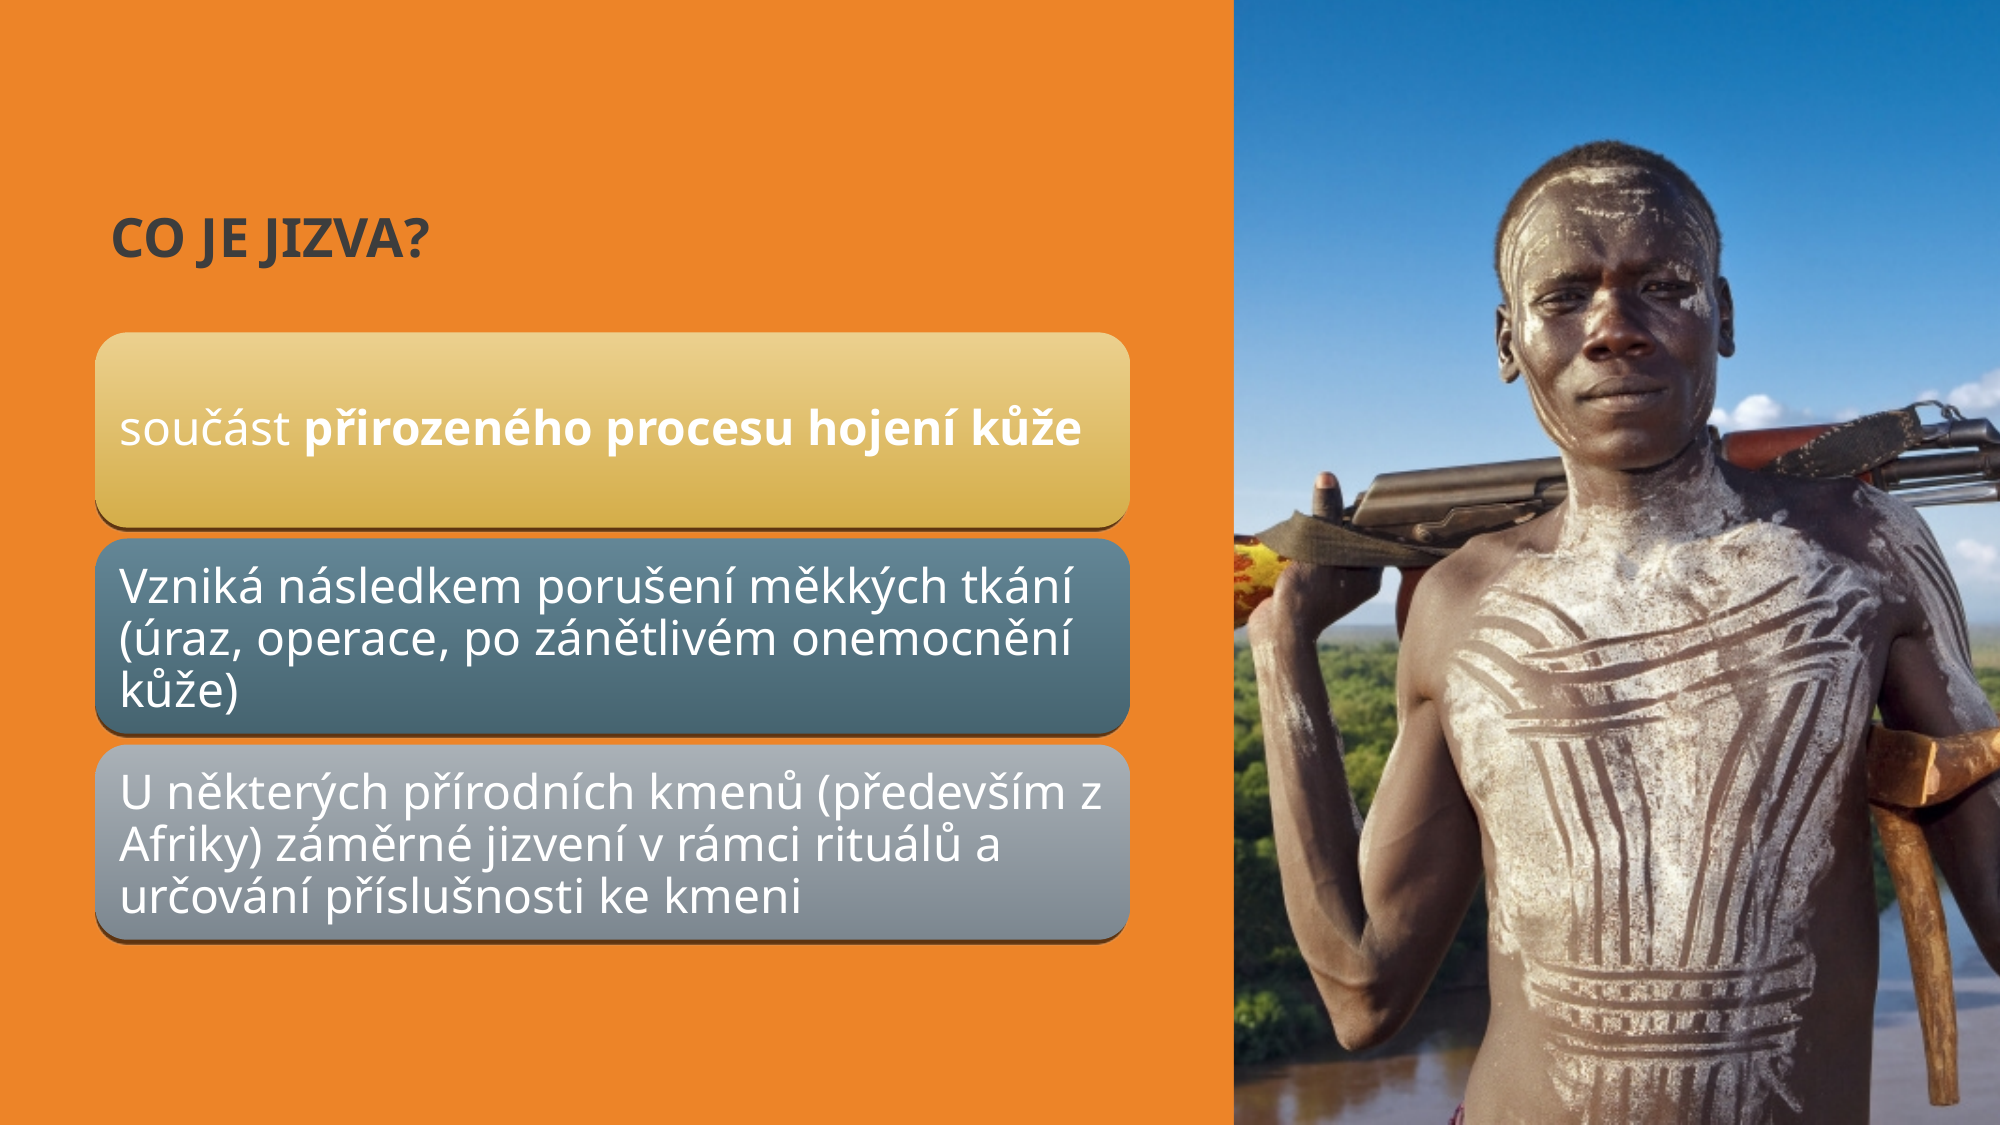

# CO JE JIZVA?
součást přirozeného procesu hojení kůže
Vzniká následkem porušení měkkých tkání (úraz, operace, po zánětlivém onemocnění kůže)
U některých přírodních kmenů (především z Afriky) záměrné jizvení v rámci rituálů a určování příslušnosti ke kmeni